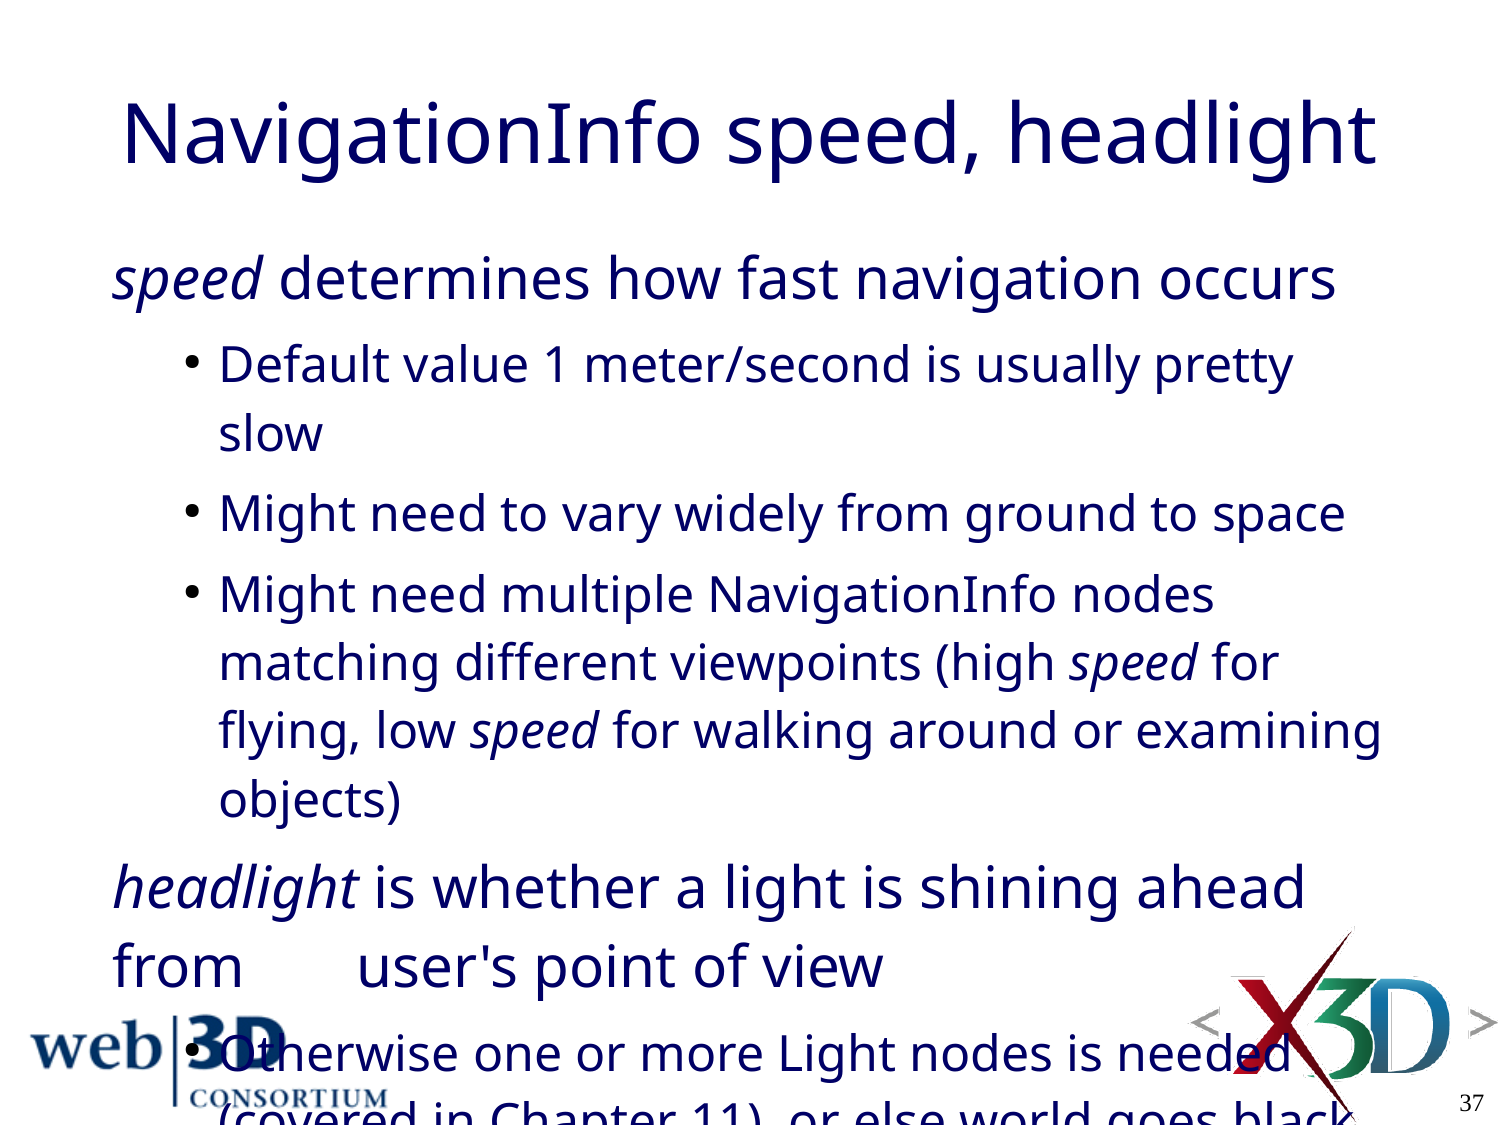

# NavigationInfo speed, headlight
speed determines how fast navigation occurs
Default value 1 meter/second is usually pretty slow
Might need to vary widely from ground to space
Might need multiple NavigationInfo nodes matching different viewpoints (high speed for flying, low speed for walking around or examining objects)
headlight is whether a light is shining ahead from 	user's point of view
Otherwise one or more Light nodes is needed (covered in Chapter 11), or else world goes black